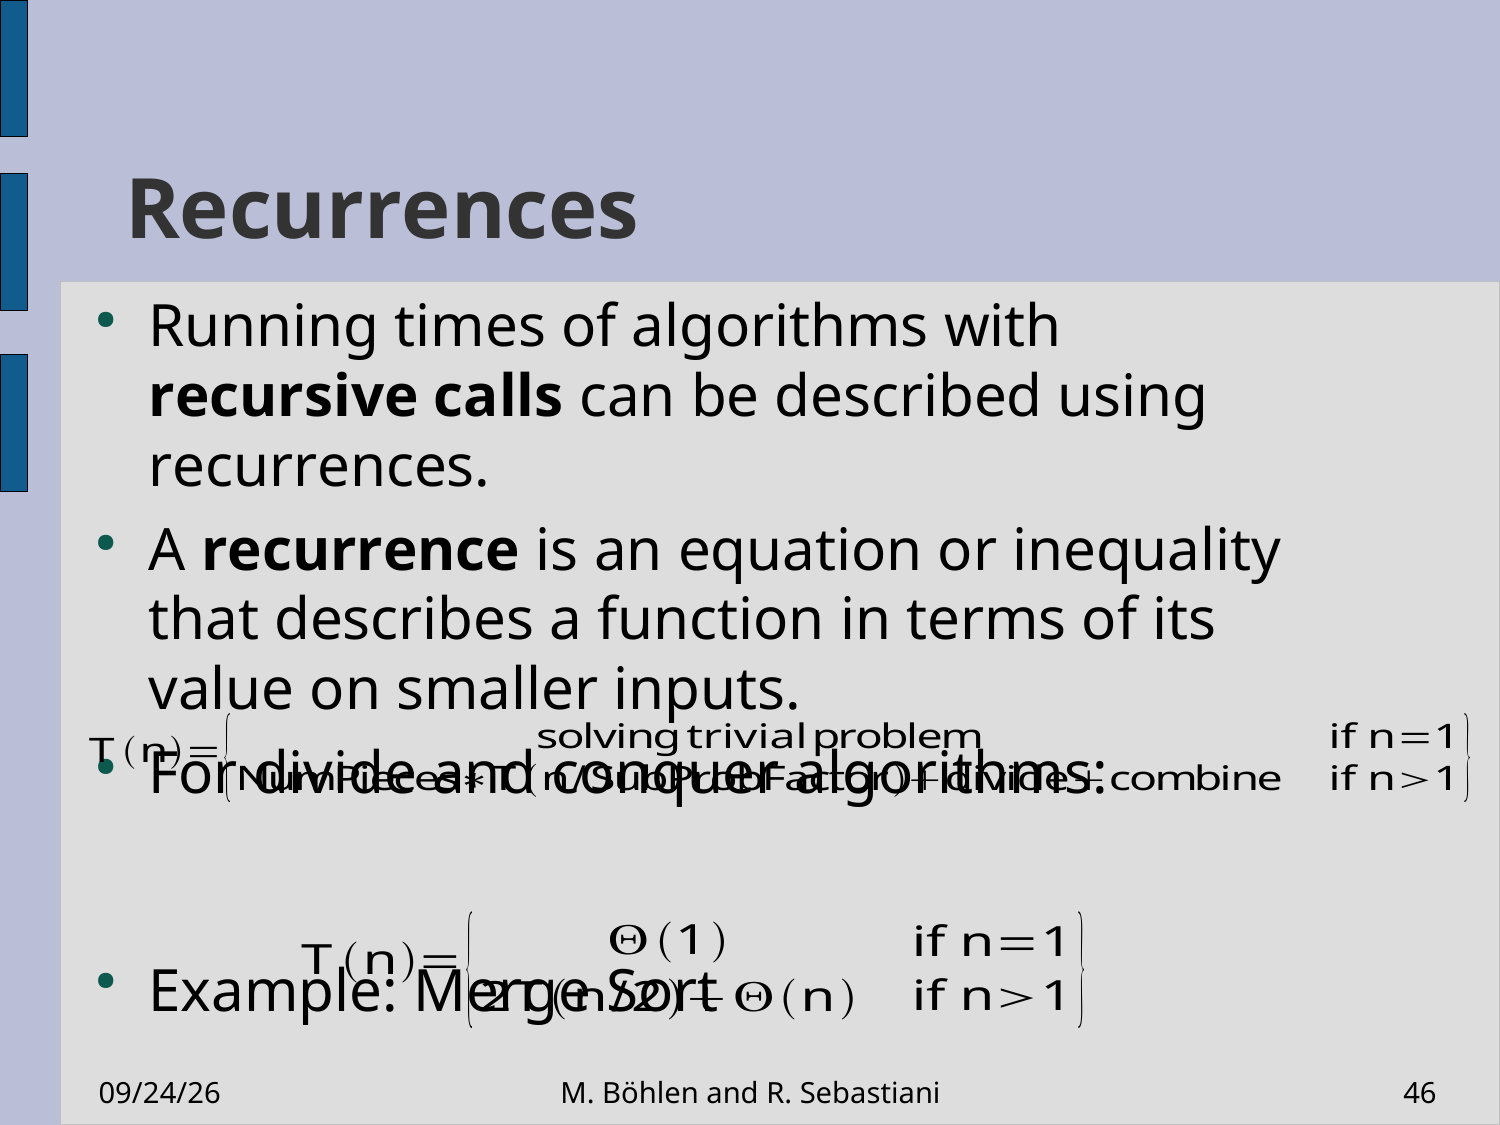

# Recurrences
Running times of algorithms with recursive calls can be described using recurrences.
A recurrence is an equation or inequality that describes a function in terms of its value on smaller inputs.
For divide and conquer algorithms:
Example: Merge Sort
M. Böhlen and R. Sebastiani
46